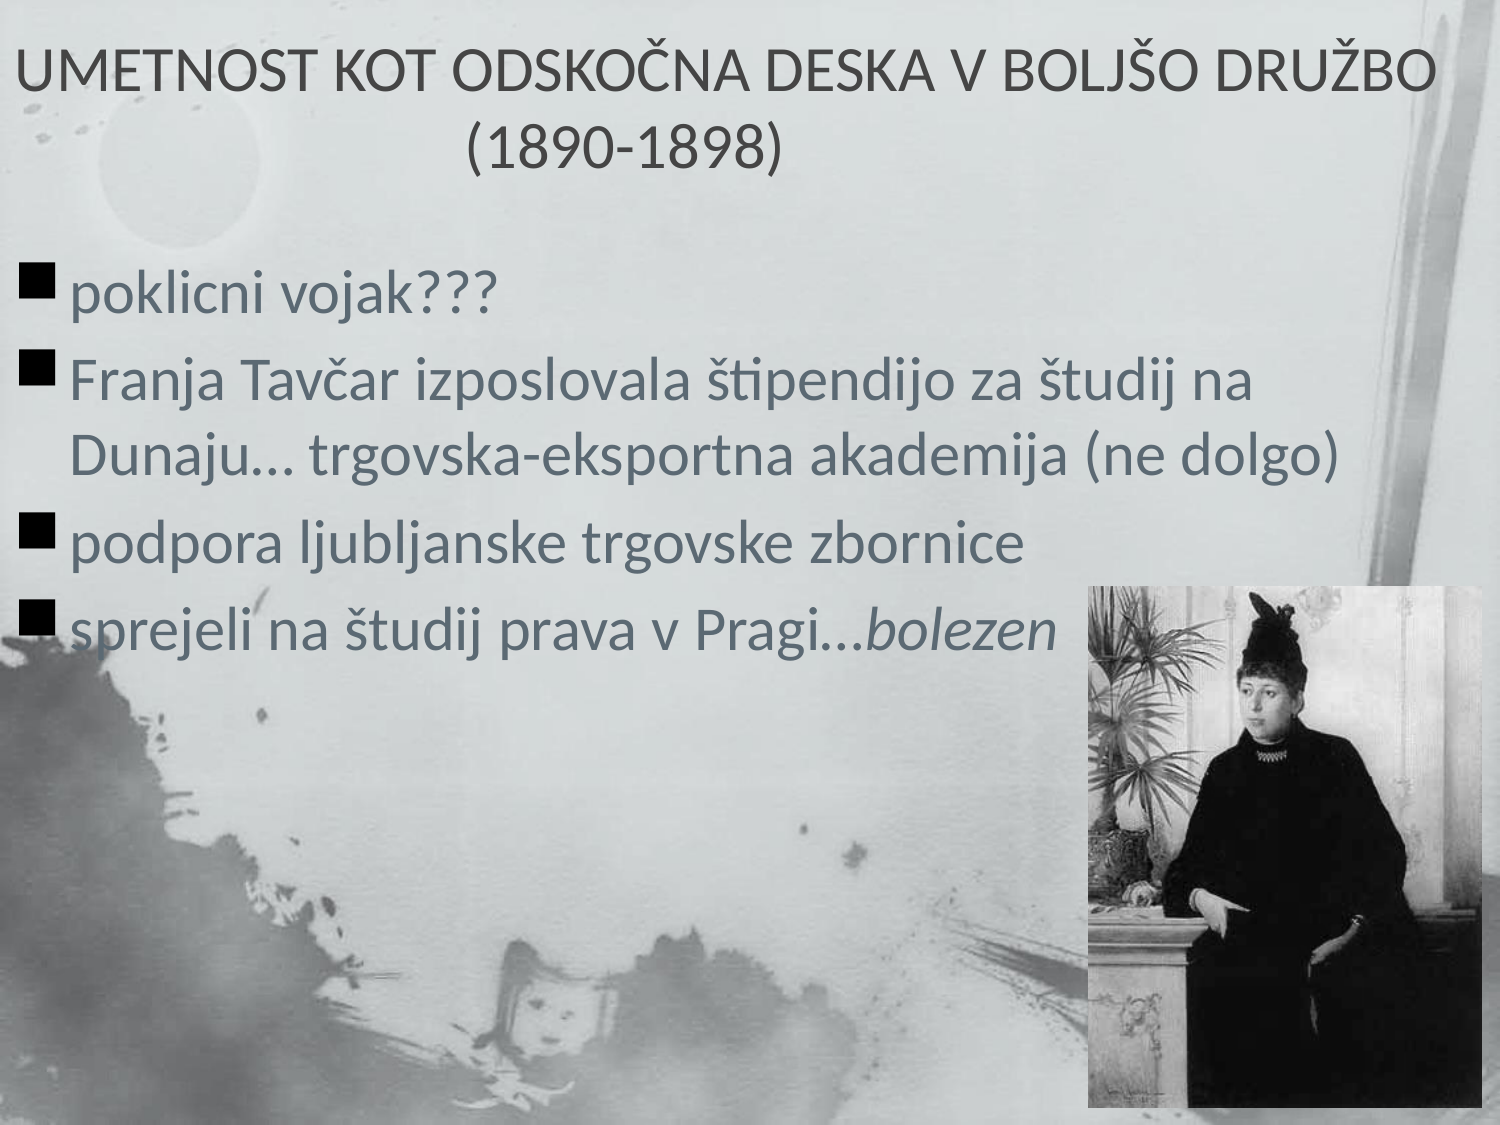

# UMETNOST KOT ODSKOČNA DESKA V BOLJŠO DRUŽBO (1890-1898)
poklicni vojak???
Franja Tavčar izposlovala štipendijo za študij na Dunaju… trgovska-eksportna akademija (ne dolgo)
podpora ljubljanske trgovske zbornice
sprejeli na študij prava v Pragi…bolezen